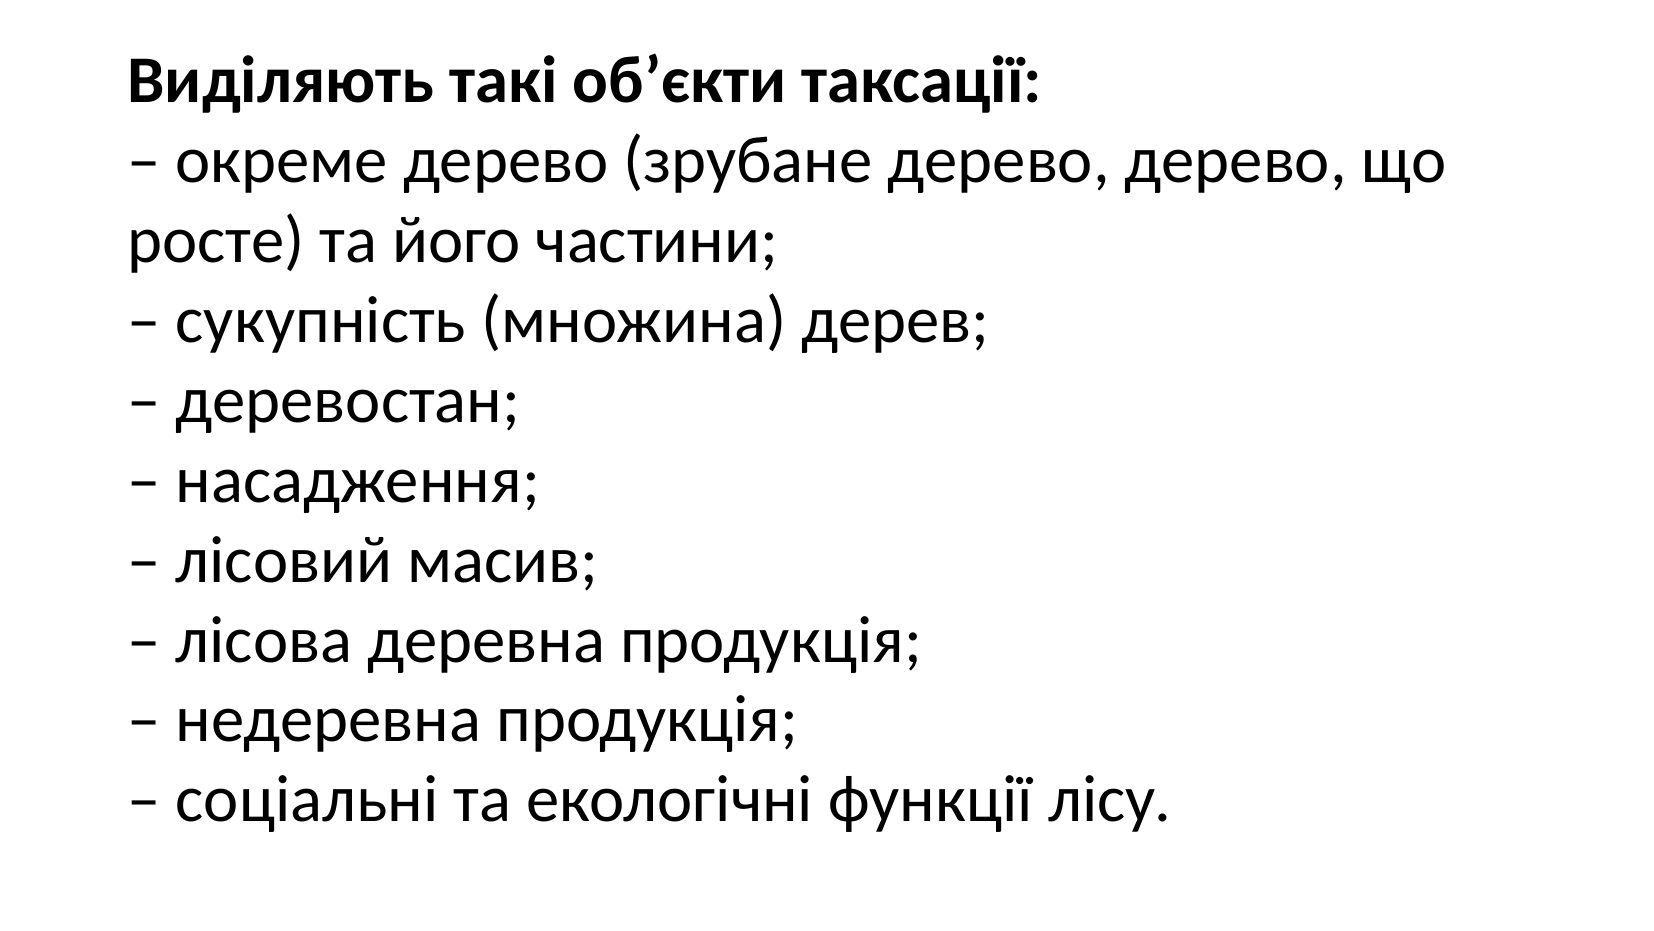

Виділяють такі об’єкти таксації:
– окреме дерево (зрубане дерево, дерево, що росте) та його частини;
– сукупність (множина) дерев;
– деревостан;
– насадження;
– лісовий масив;
– лісова деревна продукція;
– недеревна продукція;
– соціальні та екологічні функції лісу.